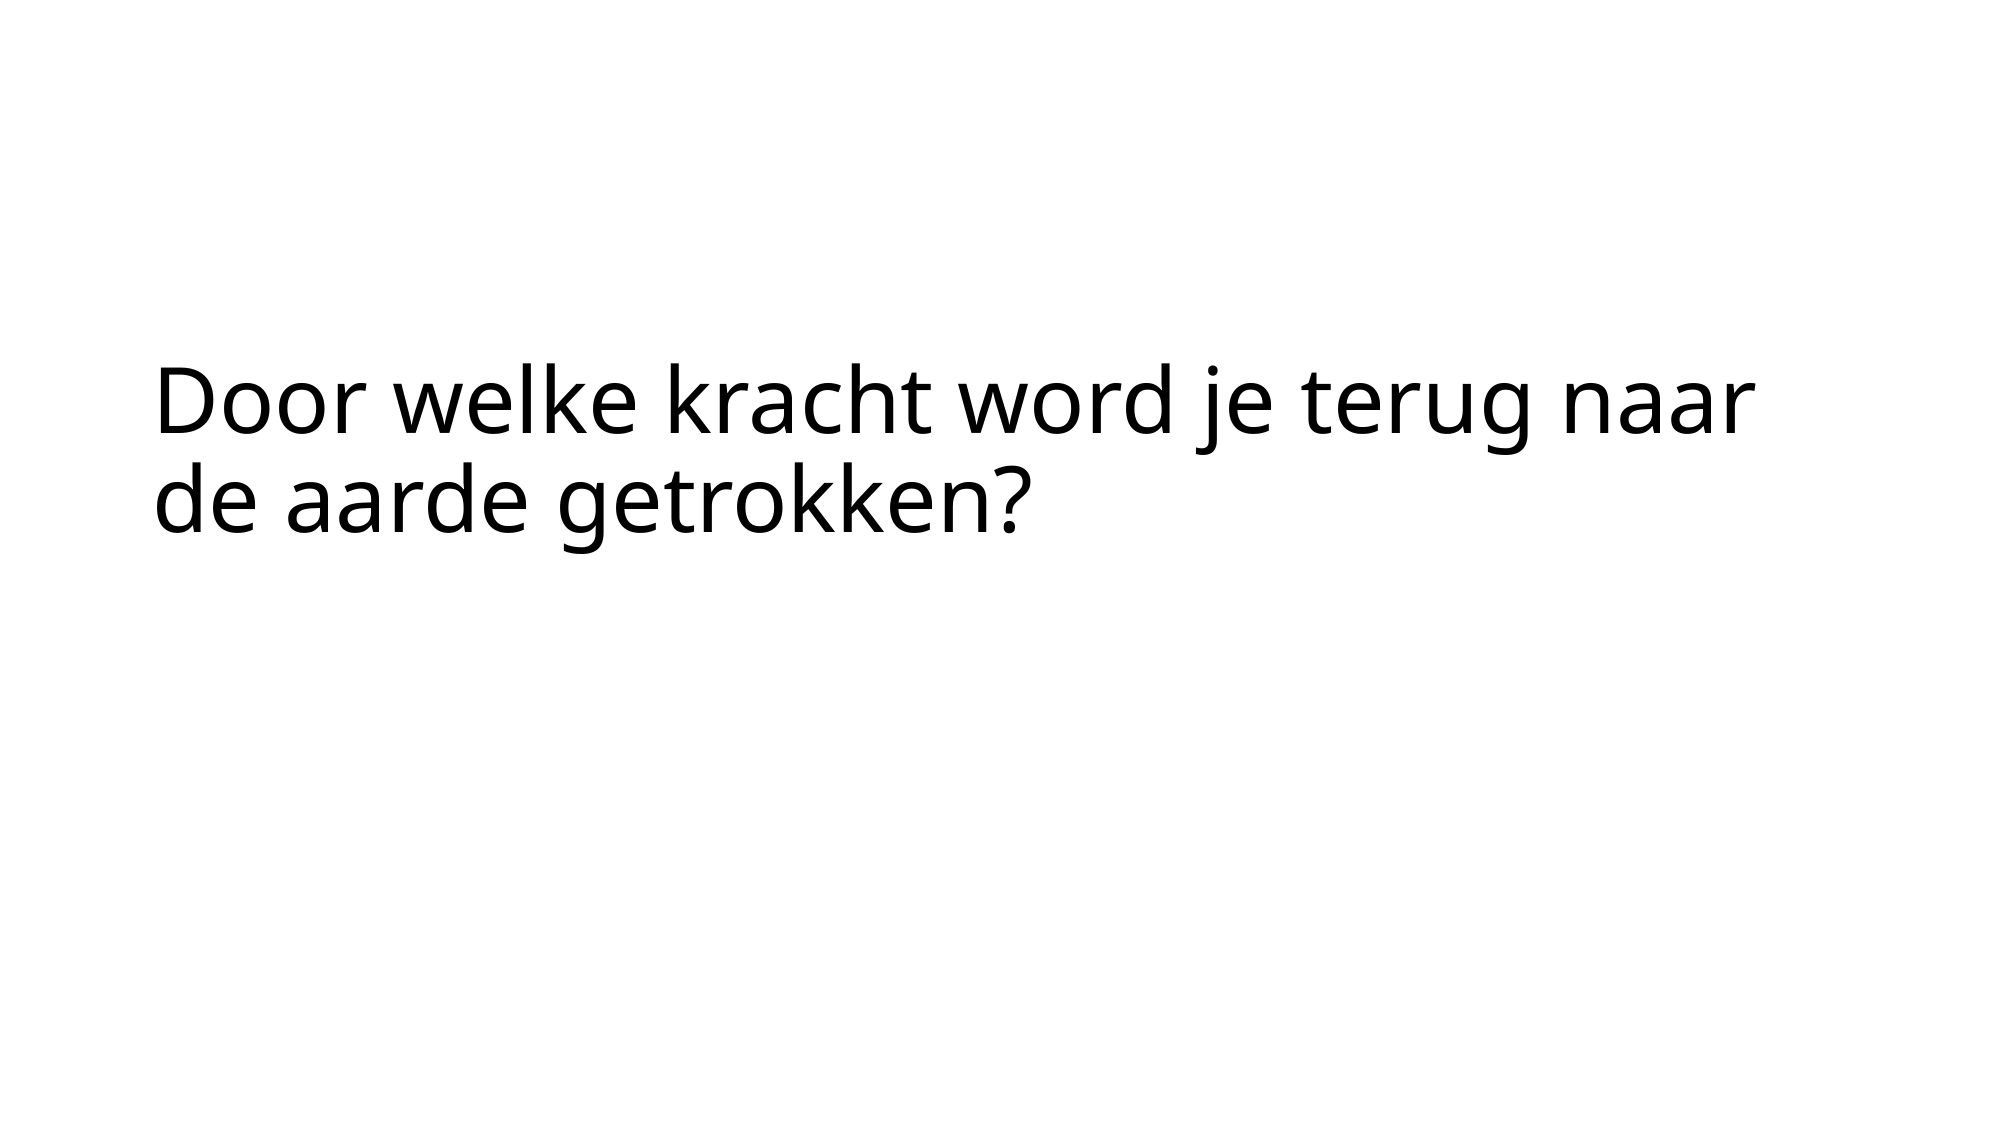

# Door welke kracht word je terug naar de aarde getrokken?